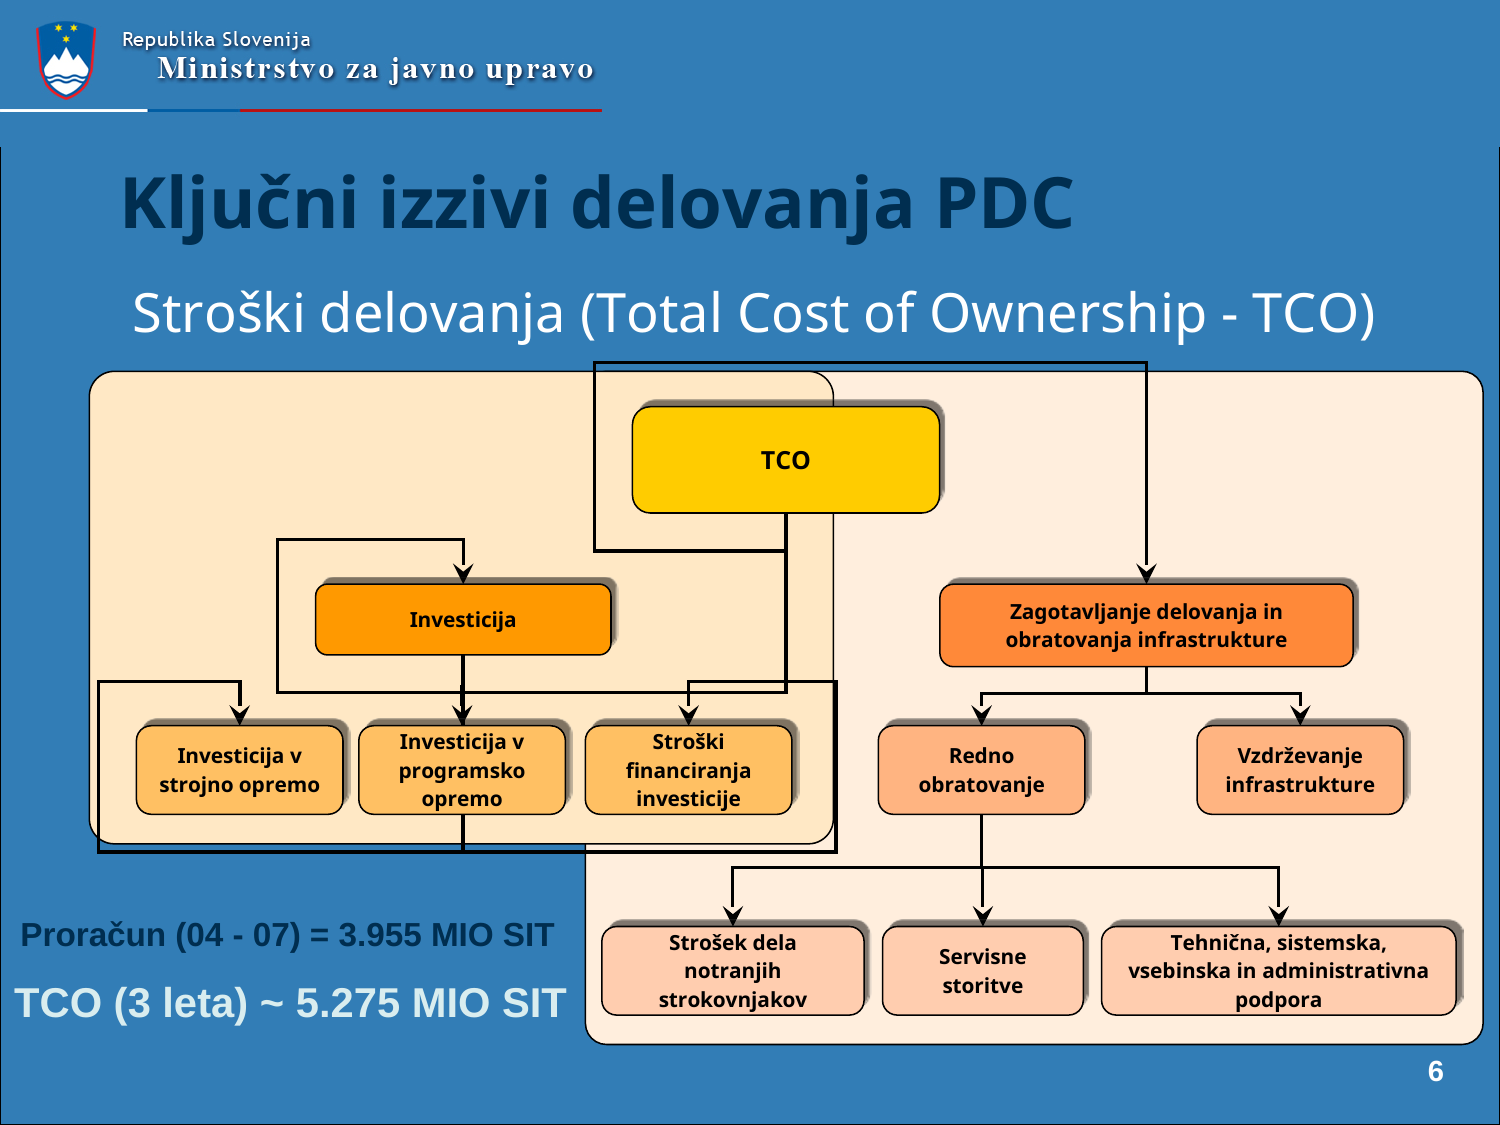

# Ključni izzivi delovanja PDC
Stroški delovanja (Total Cost of Ownership - TCO)
Stroški delovanja (Total Cost of Ownership - TCO)
TCO
Investicija
Zagotavljanje delovanja in obratovanja infrastrukture
Investicija v strojno opremo
Investicija v programsko opremo
Stroški financiranja investicije
Redno obratovanje
Vzdrževanje infrastrukture
Proračun (04 - 07) = 3.955 MIO SIT
Strošek dela notranjih strokovnjakov
Servisne storitve
Tehnična, sistemska, vsebinska in administrativna podpora
TCO (3 leta) ~ 5.275 MIO SIT
6